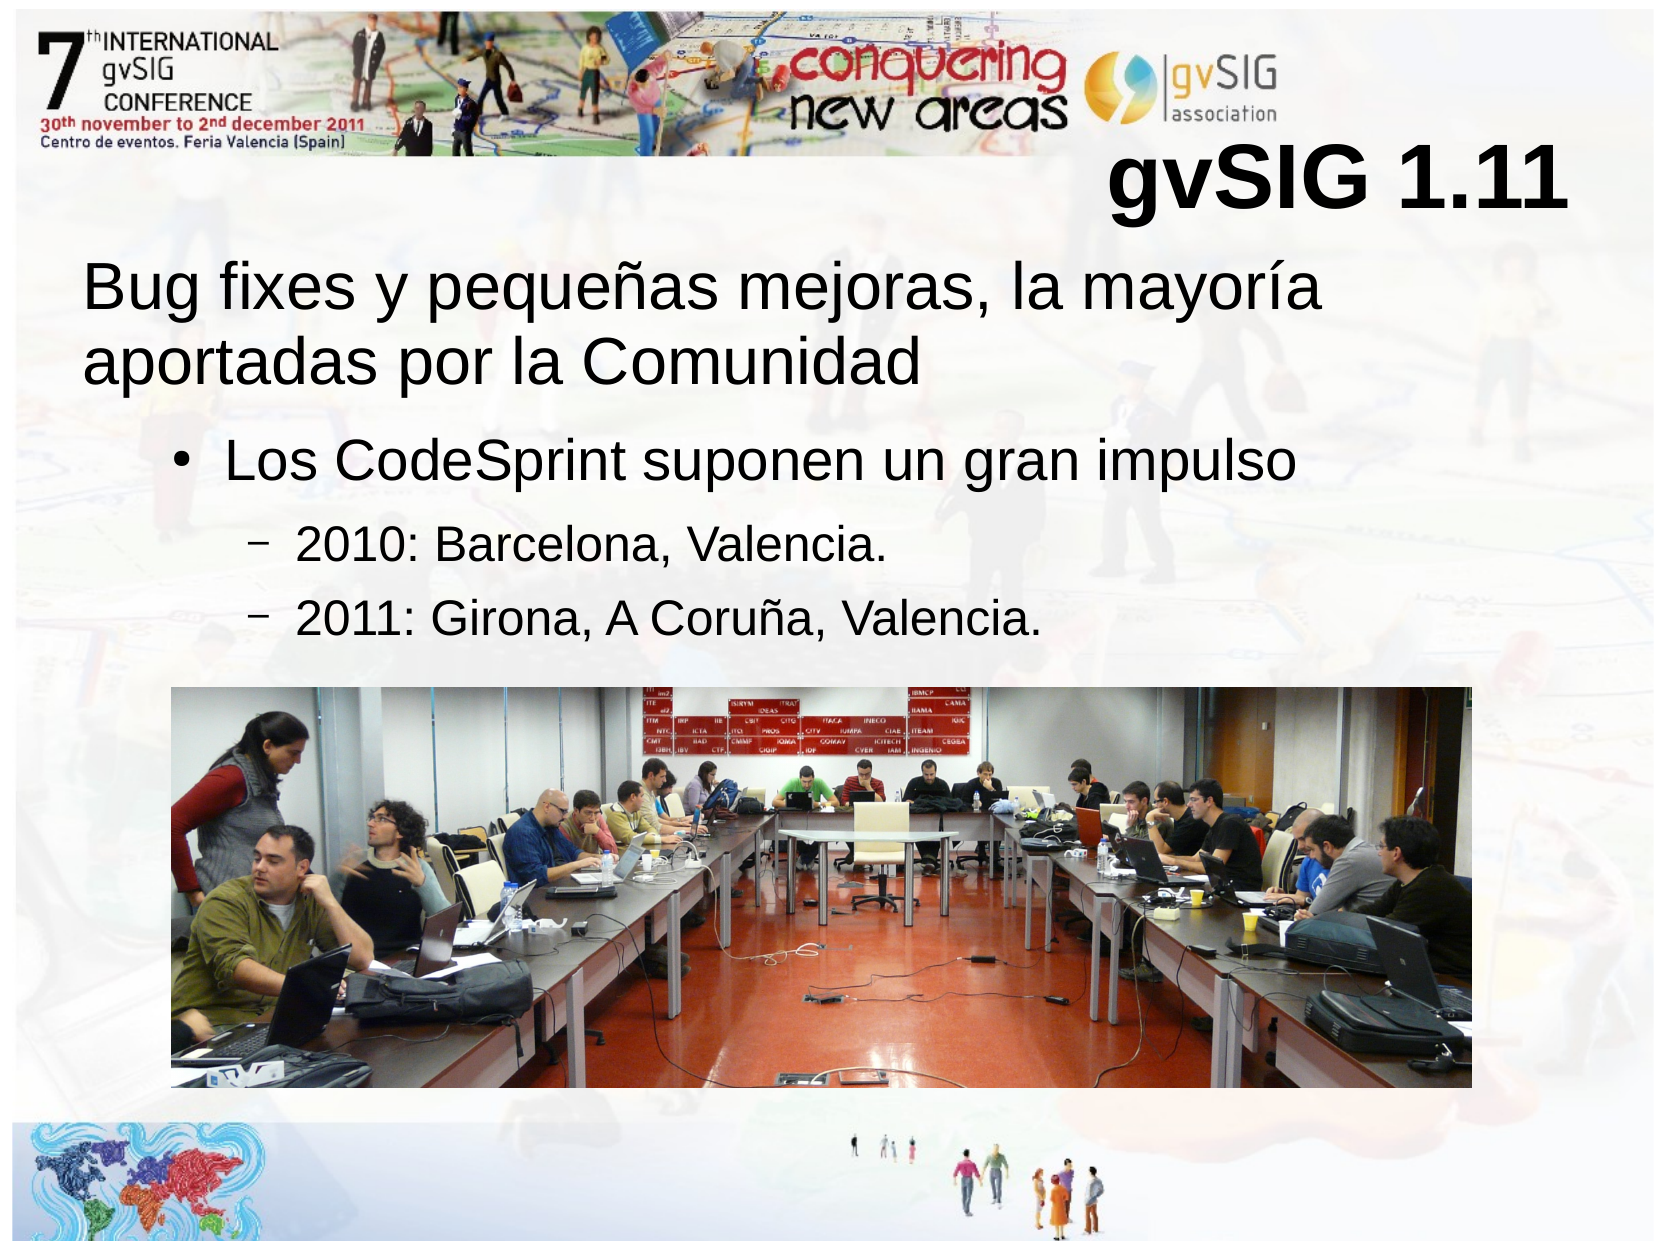

# gvSIG 1.11
Bug fixes y pequeñas mejoras, la mayoría aportadas por la Comunidad
Los CodeSprint suponen un gran impulso
2010: Barcelona, Valencia.
2011: Girona, A Coruña, Valencia.